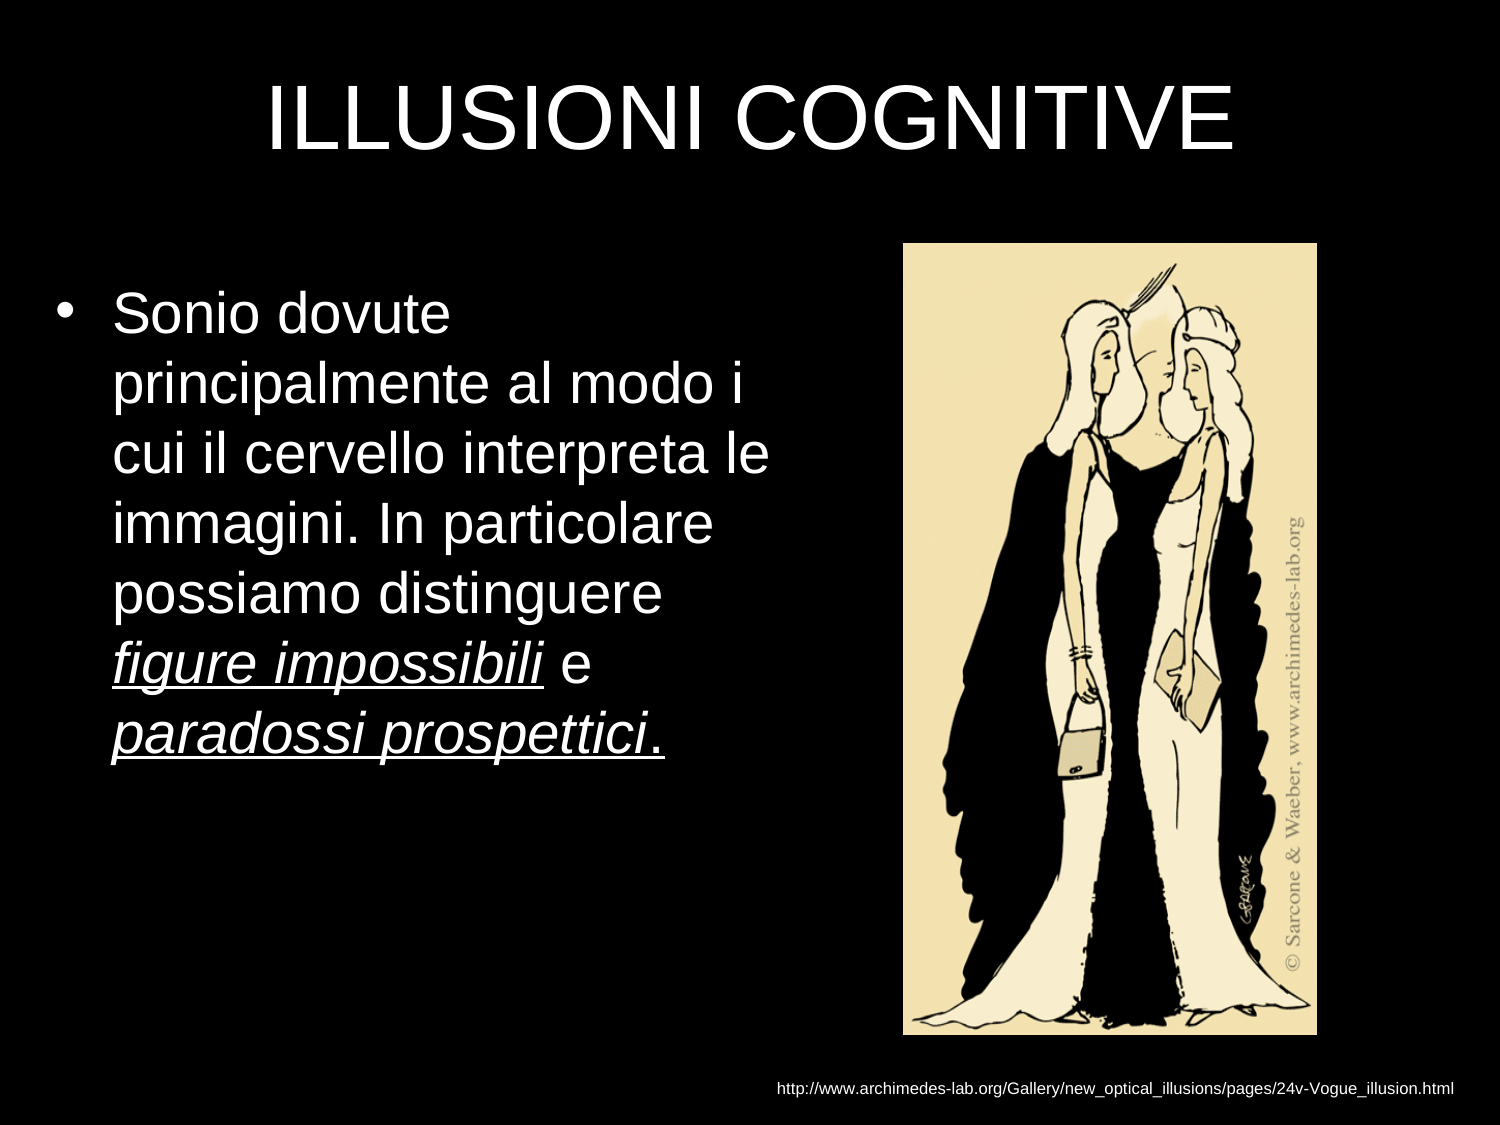

# ILLUSIONI COGNITIVE
Sonio dovute principalmente al modo i cui il cervello interpreta le immagini. In particolare possiamo distinguere figure impossibili e paradossi prospettici.
http://www.archimedes-lab.org/Gallery/new_optical_illusions/pages/24v-Vogue_illusion.html